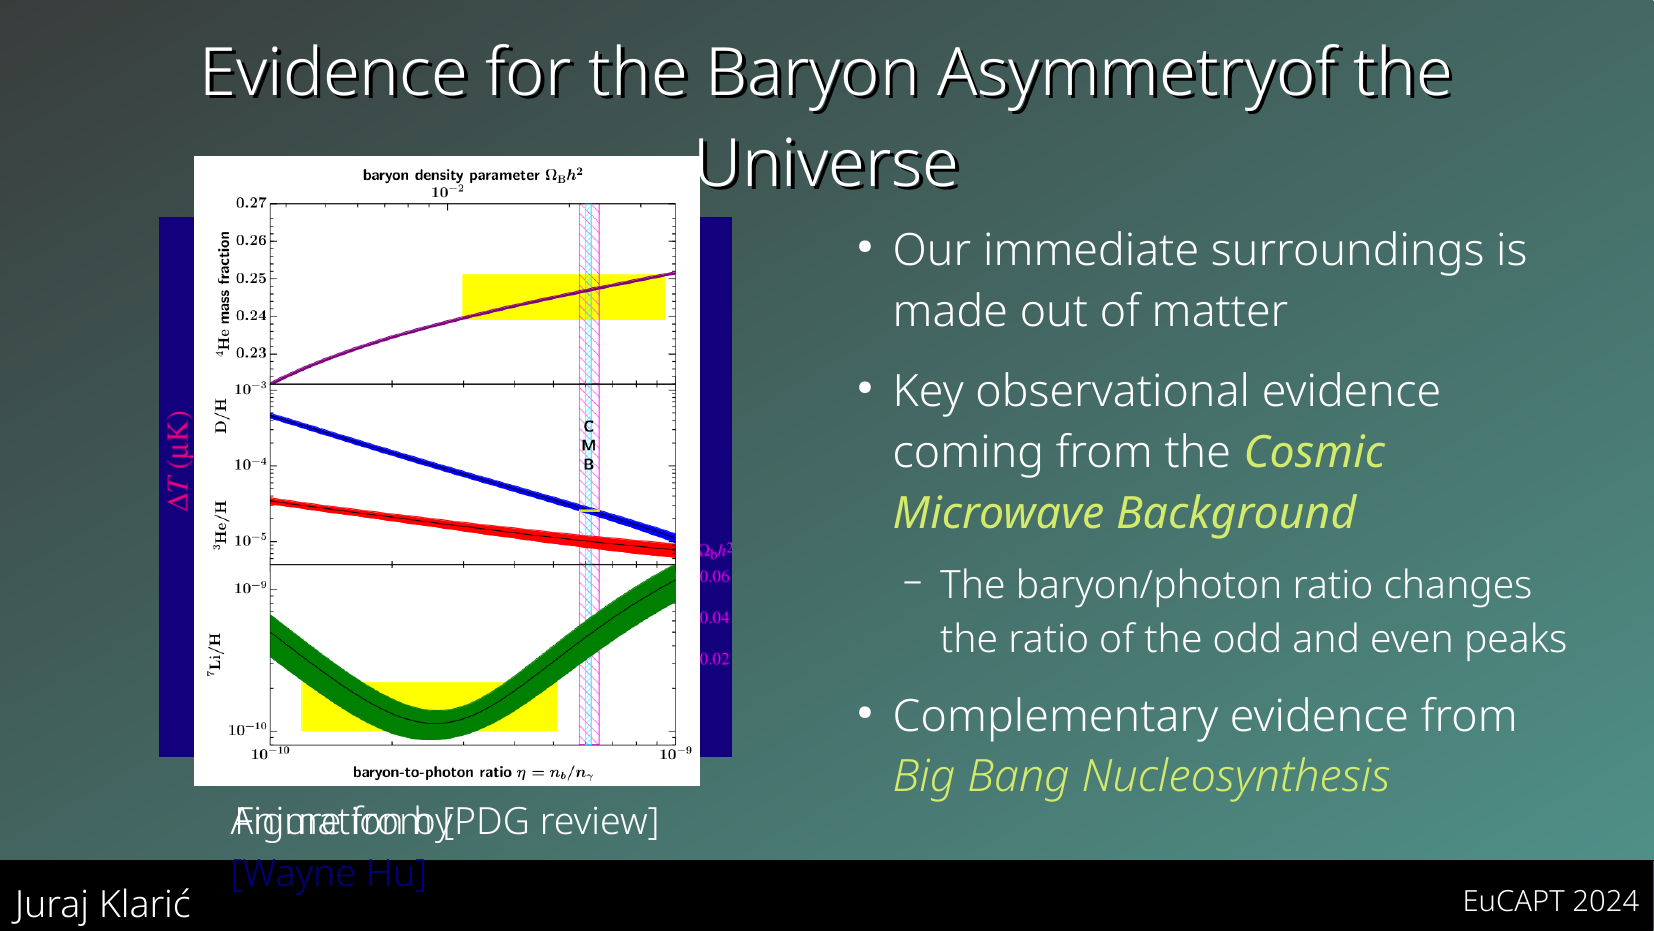

# Evidence for the Baryon Asymmetryof the Universe
Our immediate surroundings is made out of matter
Key observational evidence coming from the Cosmic Microwave Background
The baryon/photon ratio changes the ratio of the odd and even peaks
Complementary evidence from Big Bang Nucleosynthesis
Figure from [PDG review]
Animation by [Wayne Hu]
Juraj Klarić
EuCAPT 2024